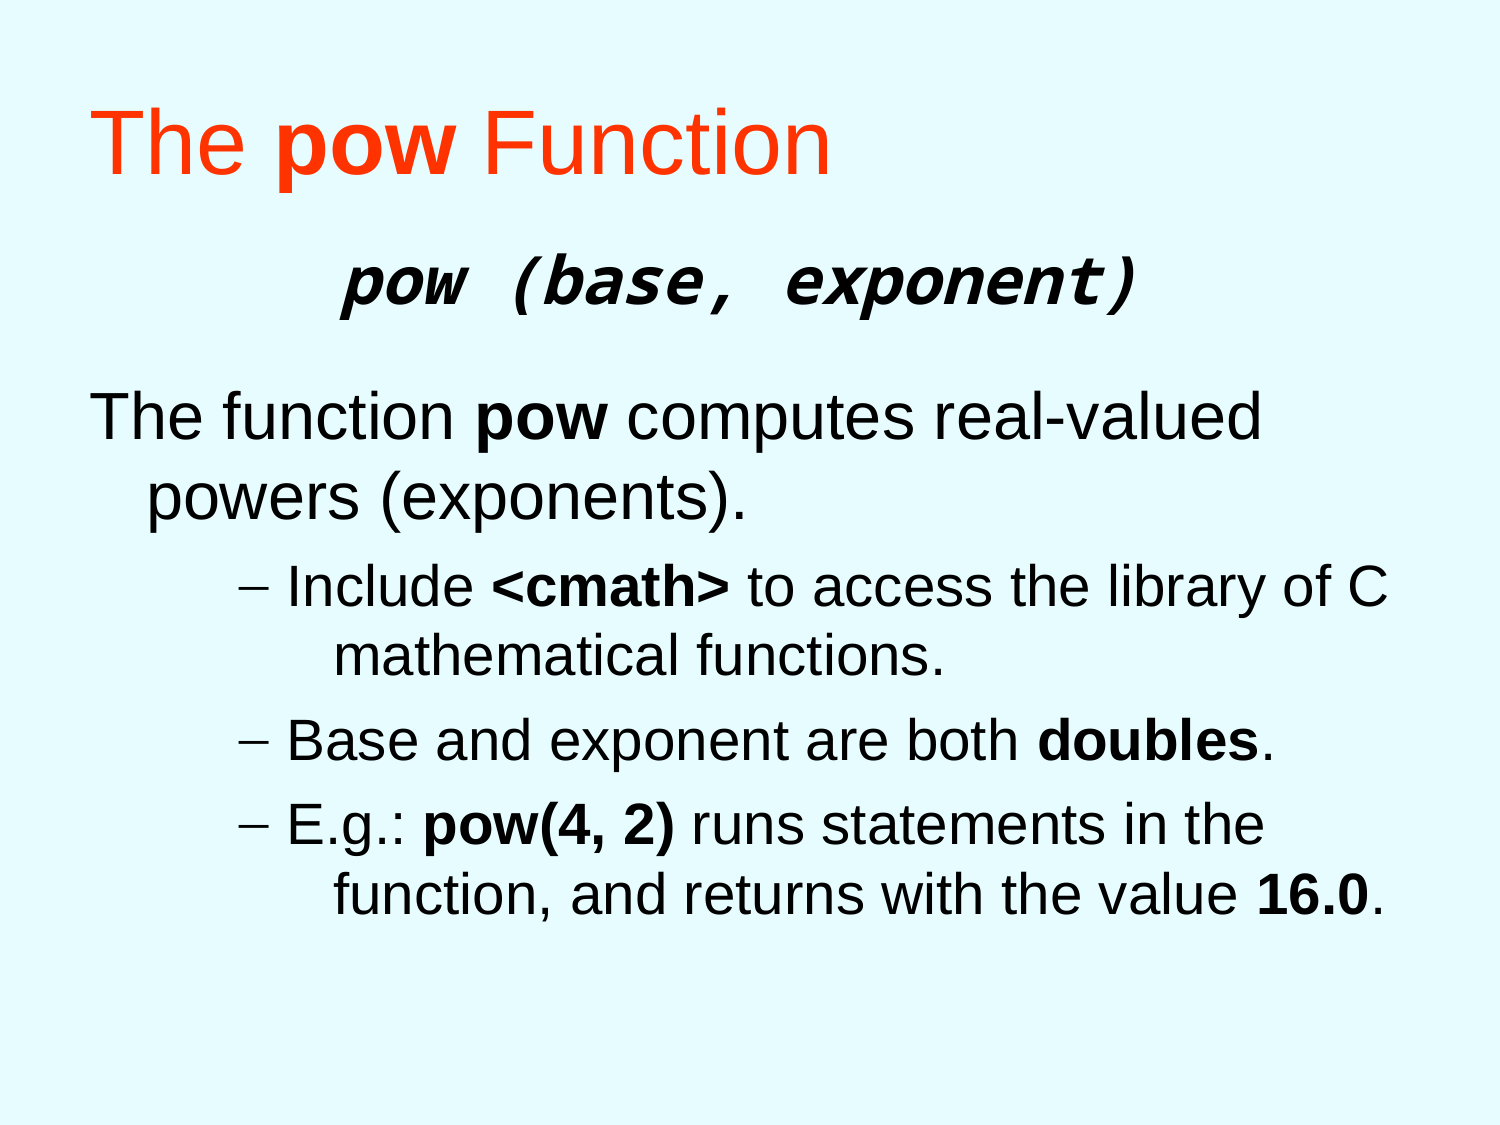

# The pow Function
pow (base, exponent)
The function pow computes real-valued powers (exponents).
Include <cmath> to access the library of C mathematical functions.
Base and exponent are both doubles.
E.g.: pow(4, 2) runs statements in the function, and returns with the value 16.0.